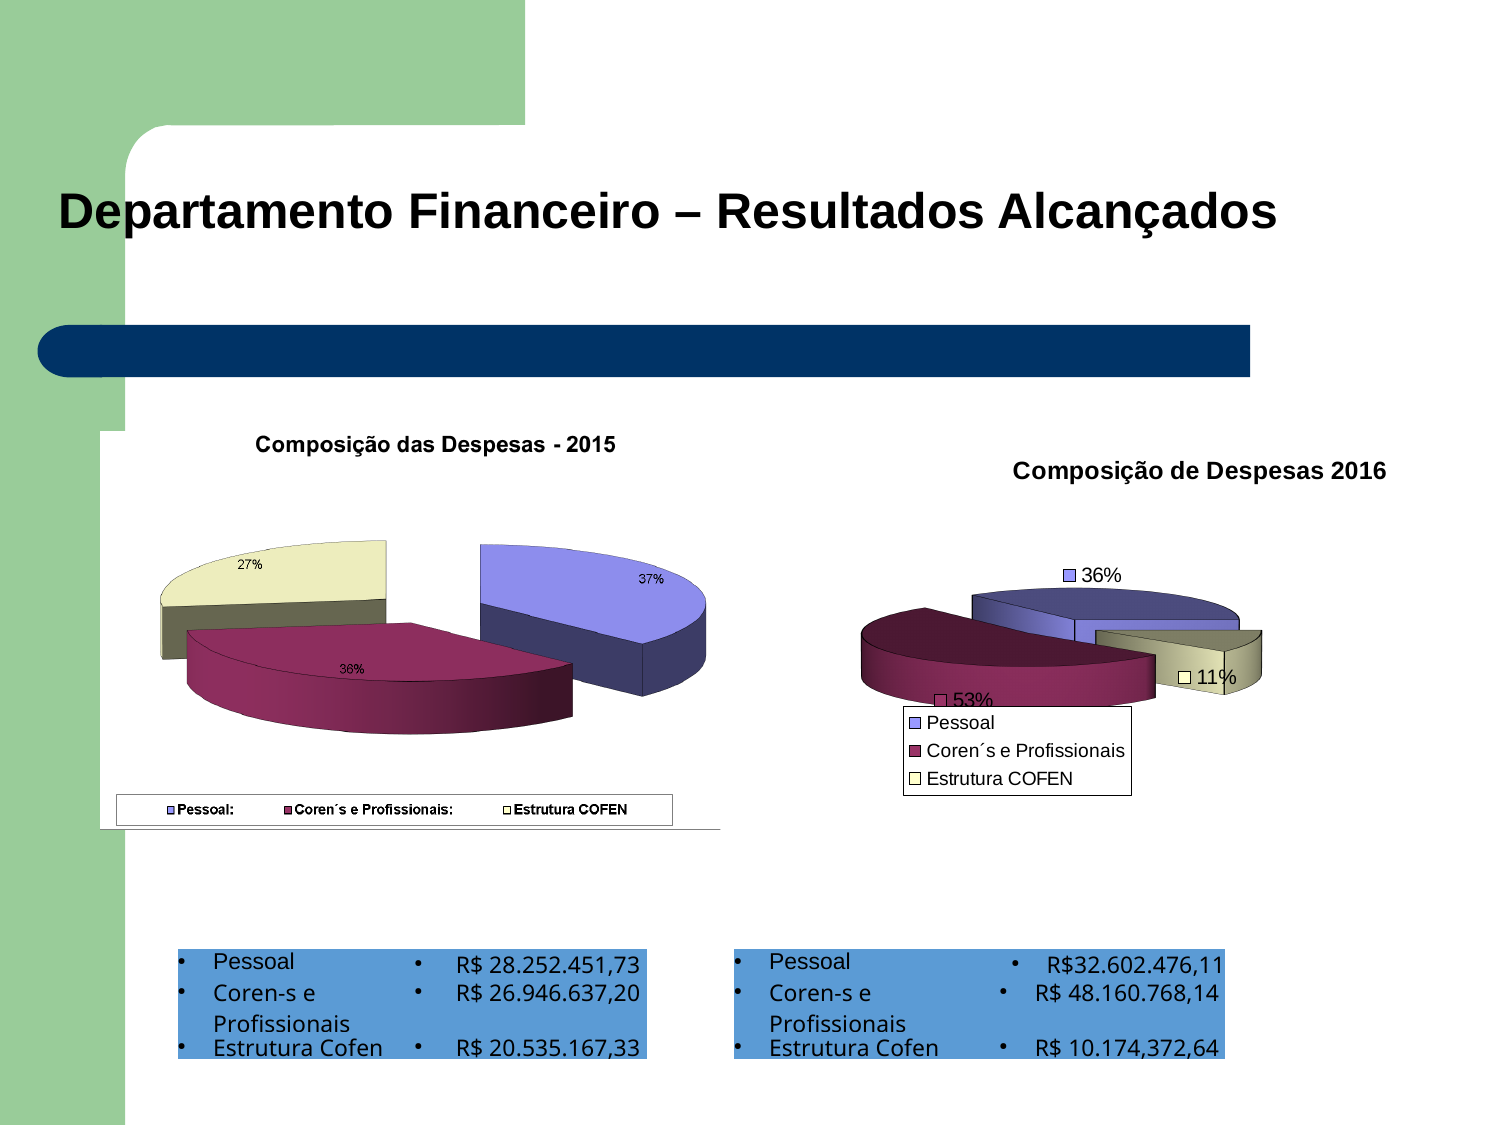

Departamento Financeiro – Resultados Alcançados
[unsupported chart]
| Pessoal | R$ 28.252.451,73 |
| --- | --- |
| Coren-s e Profissionais | R$ 26.946.637,20 |
| Estrutura Cofen | R$ 20.535.167,33 |
| Pessoal | R$32.602.476,11 |
| --- | --- |
| Coren-s e Profissionais | R$ 48.160.768,14 |
| Estrutura Cofen | R$ 10.174,372,64 |